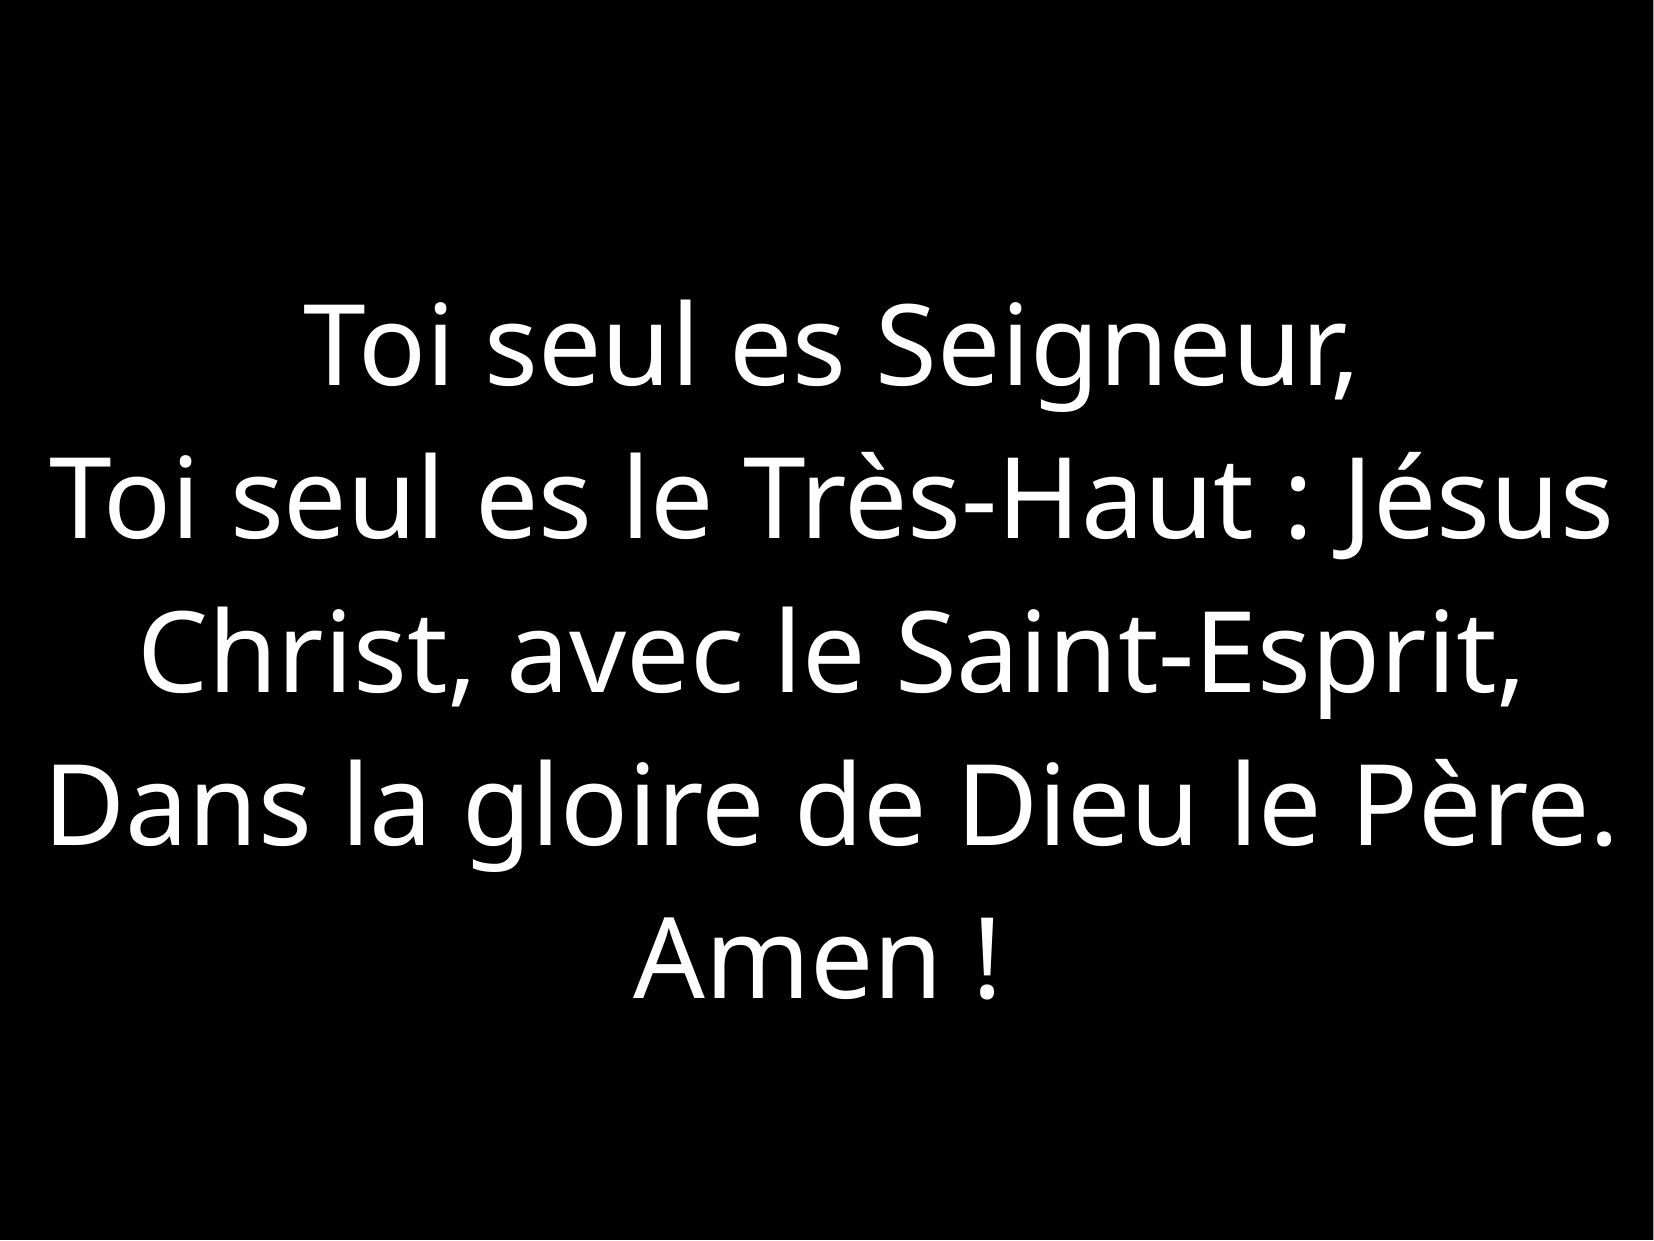

# Toi seul es Seigneur,
Toi seul es le Très-Haut : Jésus Christ, avec le Saint-Esprit,
Dans la gloire de Dieu le Père.
Amen !